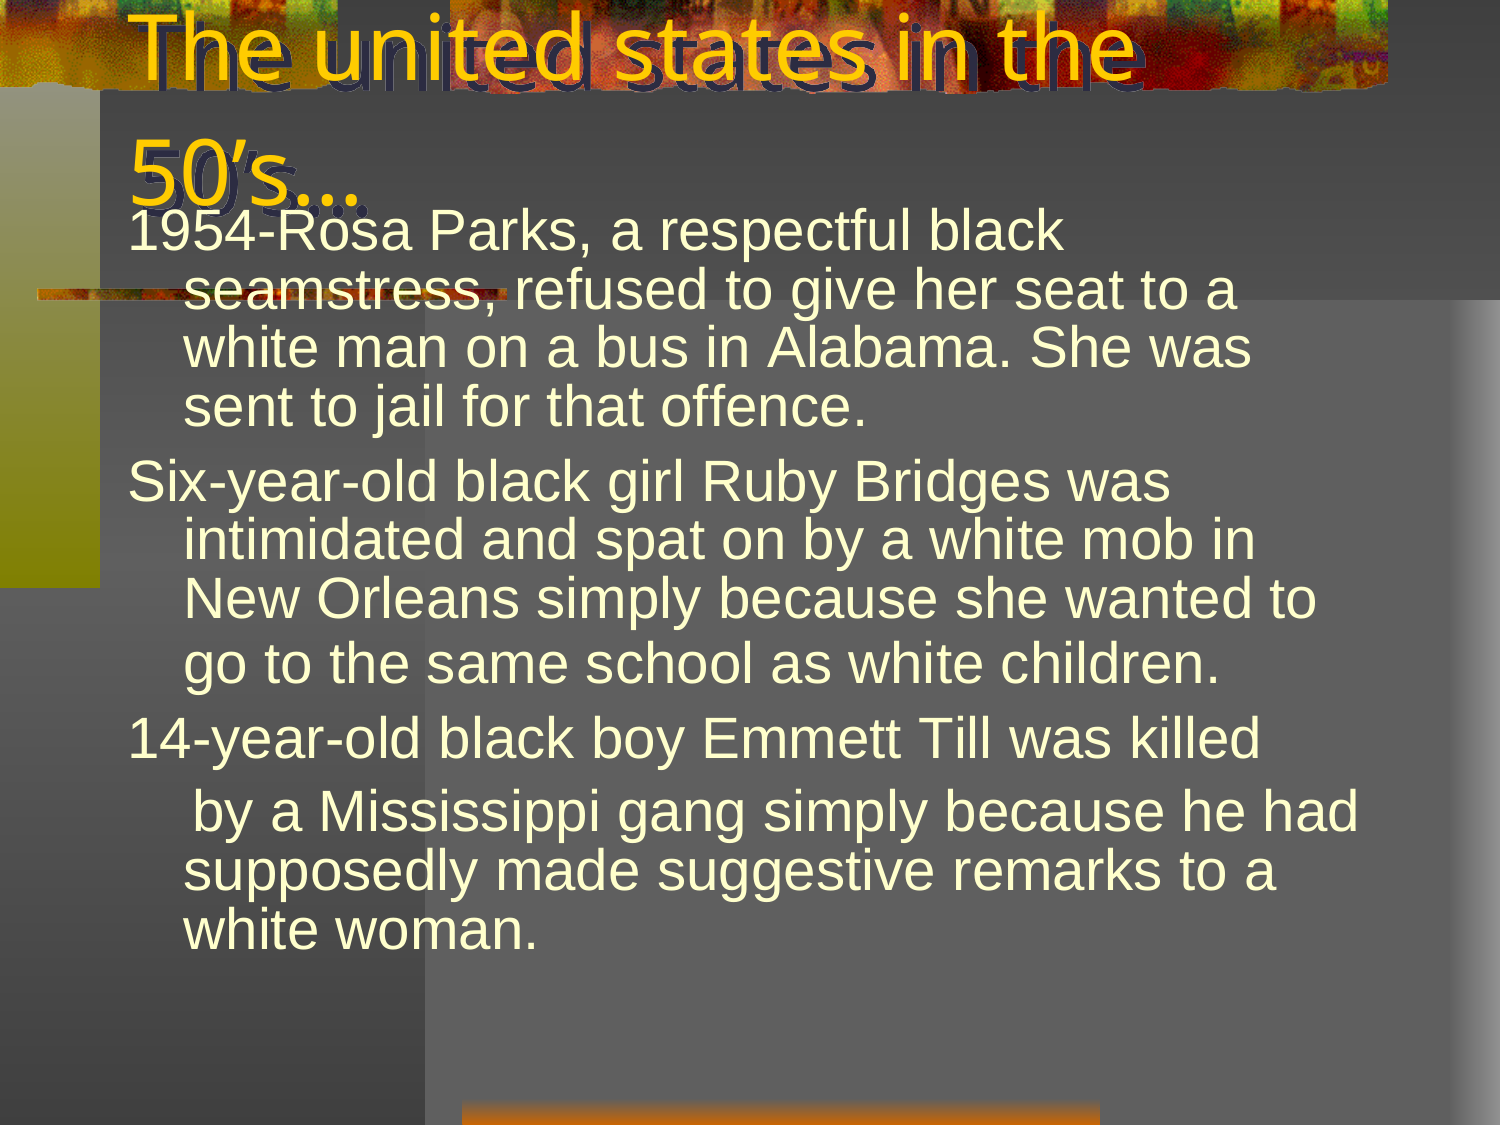

# The united states in the 50’s…
1954-Rosa Parks, a respectful black seamstress, refused to give her seat to a white man on a bus in Alabama. She was sent to jail for that offence.
Six-year-old black girl Ruby Bridges was intimidated and spat on by a white mob in New Orleans simply because she wanted to go to the same school as white children.
14-year-old black boy Emmett Till was killed
 by a Mississippi gang simply because he had supposedly made suggestive remarks to a white woman.